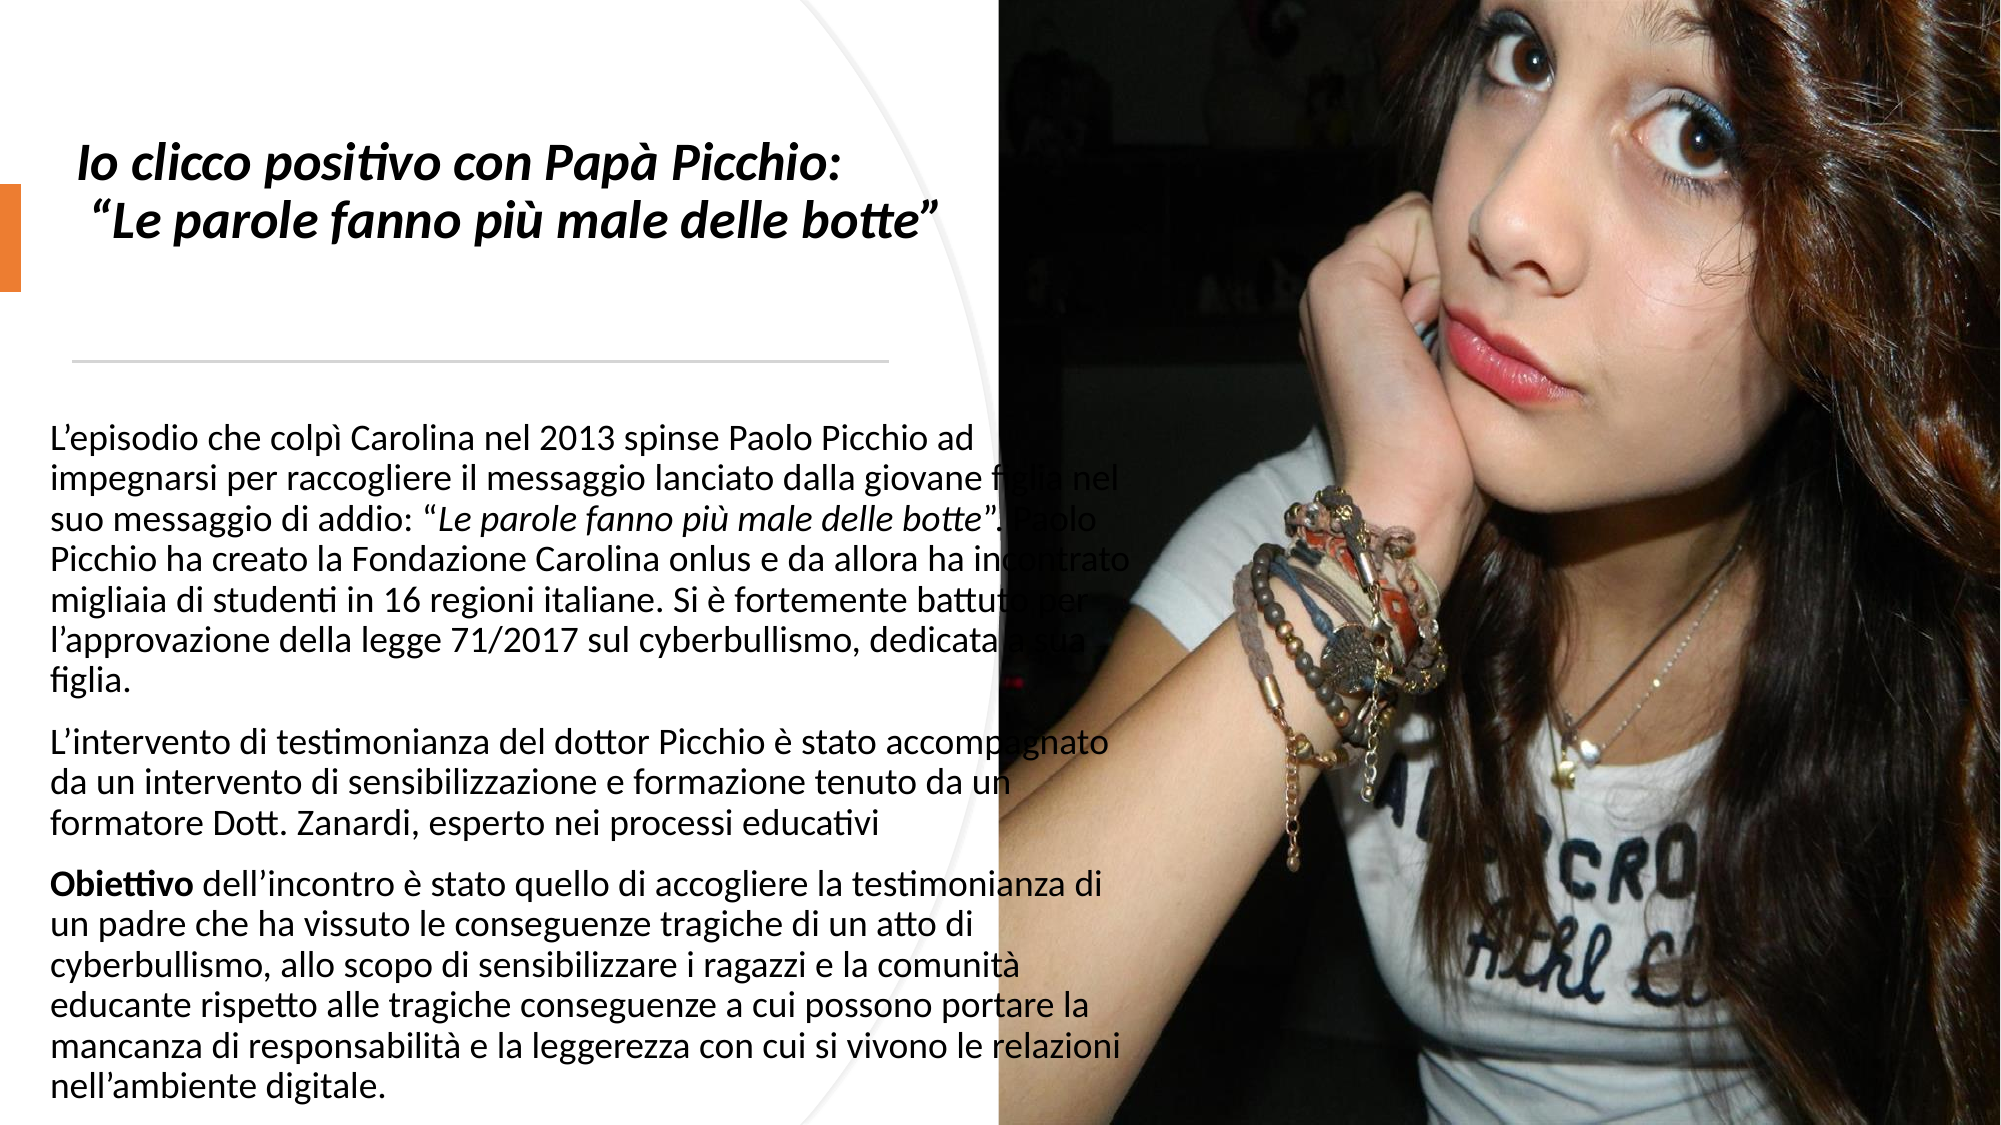

# Io clicco positivo con Papà Picchio: “Le parole fanno più male delle botte”
L’episodio che colpì Carolina nel 2013 spinse Paolo Picchio ad impegnarsi per raccogliere il messaggio lanciato dalla giovane figlia nel suo messaggio di addio: “Le parole fanno più male delle botte”. Paolo Picchio ha creato la Fondazione Carolina onlus e da allora ha incontrato migliaia di studenti in 16 regioni italiane. Si è fortemente battuto per l’approvazione della legge 71/2017 sul cyberbullismo, dedicata a sua figlia.
L’intervento di testimonianza del dottor Picchio è stato accompagnato da un intervento di sensibilizzazione e formazione tenuto da un formatore Dott. Zanardi, esperto nei processi educativi
Obiettivo dell’incontro è stato quello di accogliere la testimonianza di un padre che ha vissuto le conseguenze tragiche di un atto di cyberbullismo, allo scopo di sensibilizzare i ragazzi e la comunità educante rispetto alle tragiche conseguenze a cui possono portare la mancanza di responsabilità e la leggerezza con cui si vivono le relazioni nell’ambiente digitale.